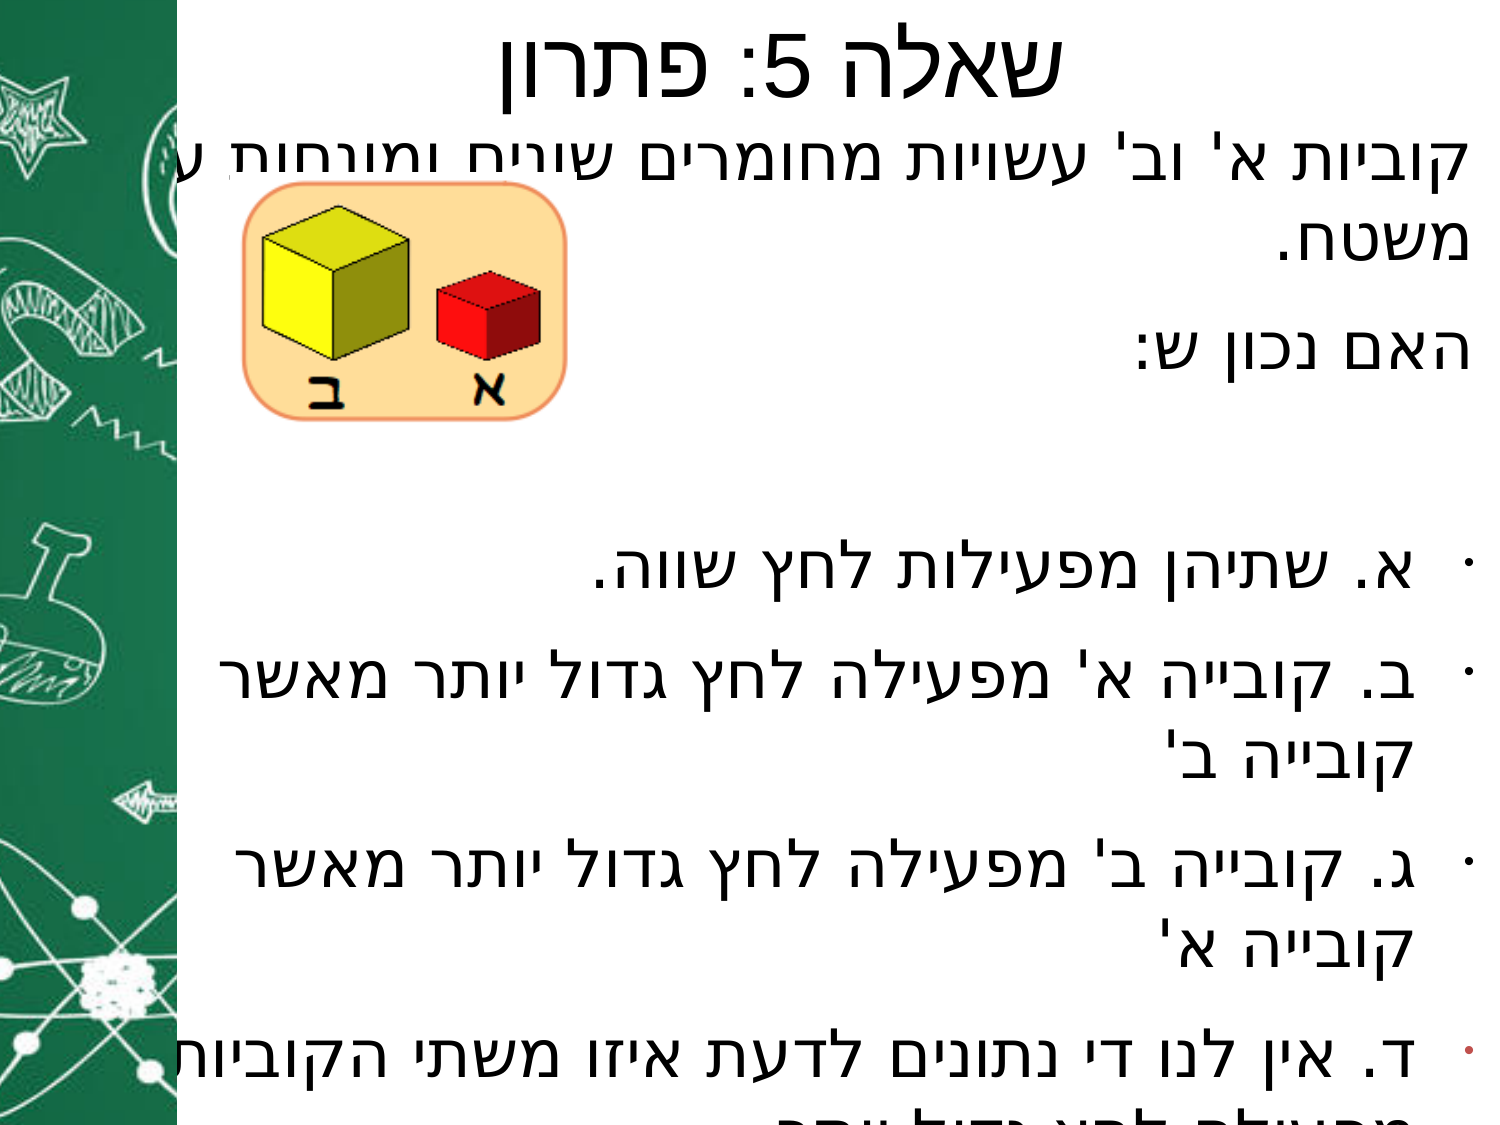

# שאלה 5: פתרון
קוביות א' וב' עשויות מחומרים שונים ומונחות על משטח.
האם נכון ש:
א. שתיהן מפעילות לחץ שווה.
ב. קובייה א' מפעילה לחץ גדול יותר מאשר קובייה ב'
ג. קובייה ב' מפעילה לחץ גדול יותר מאשר קובייה א'
ד. אין לנו די נתונים לדעת איזו משתי הקוביות מפעילה לחץ גדול יותר.
אין לנו מספיק נתונים על משקלן של הקוביות לכן לא נוכל לדעת איך מתחלק המשקל על שטח המגע שלהן, אין מספיק מידע.